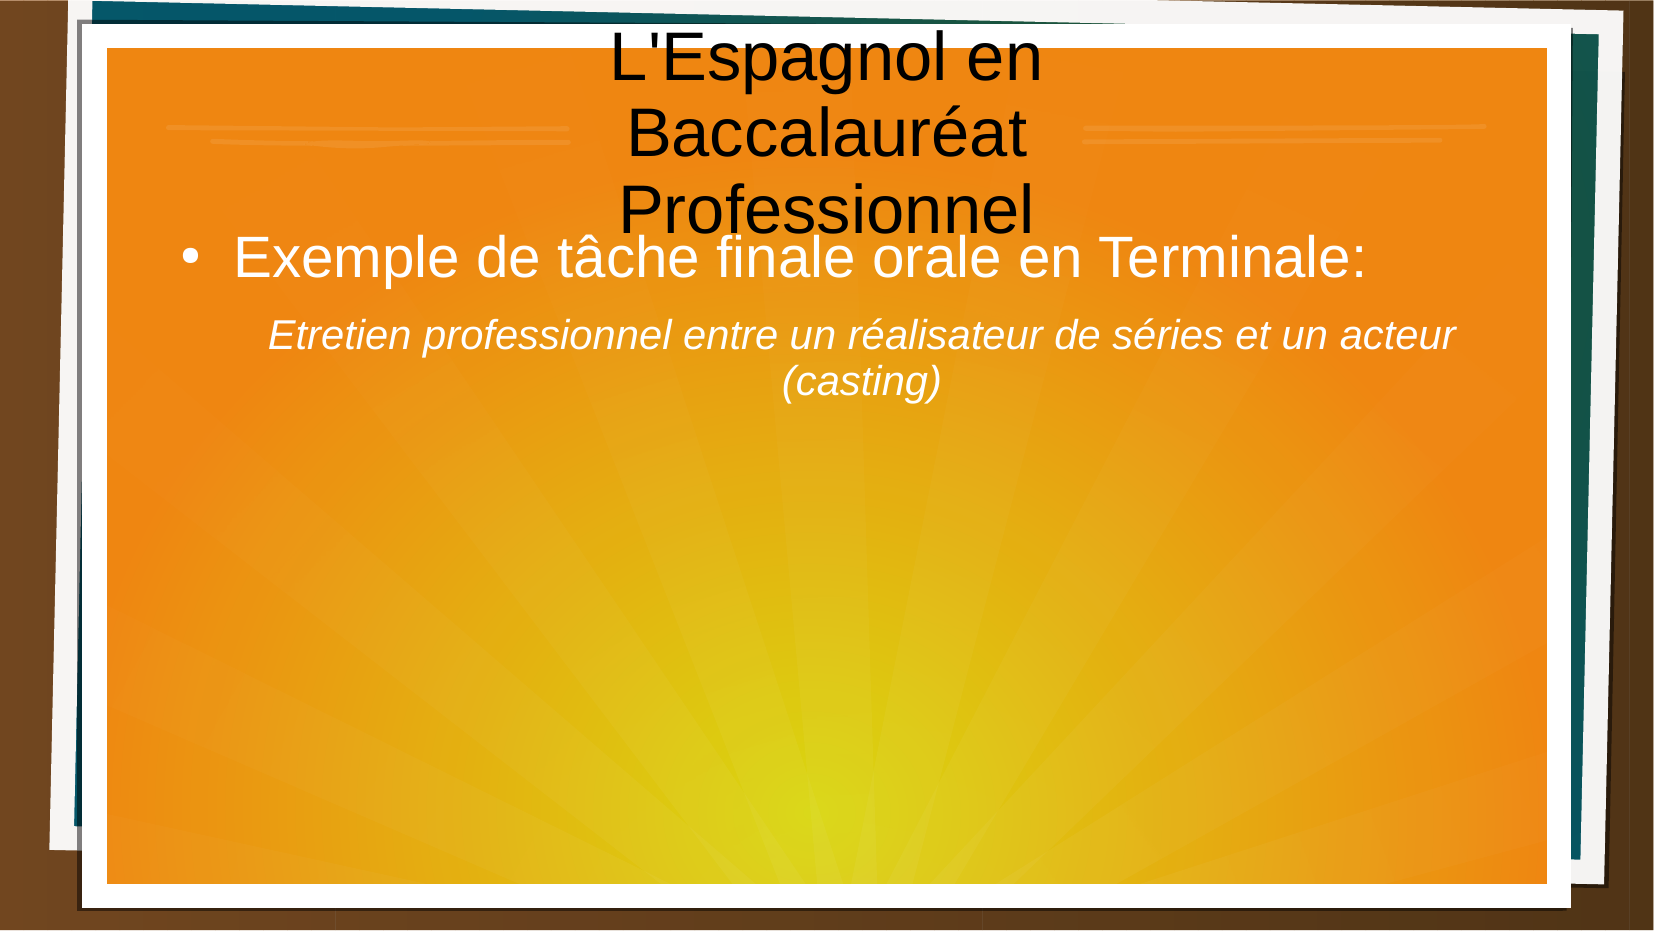

# L'Espagnol en Baccalauréat Professionnel
Exemple de tâche finale orale en Terminale:
Etretien professionnel entre un réalisateur de séries et un acteur (casting)